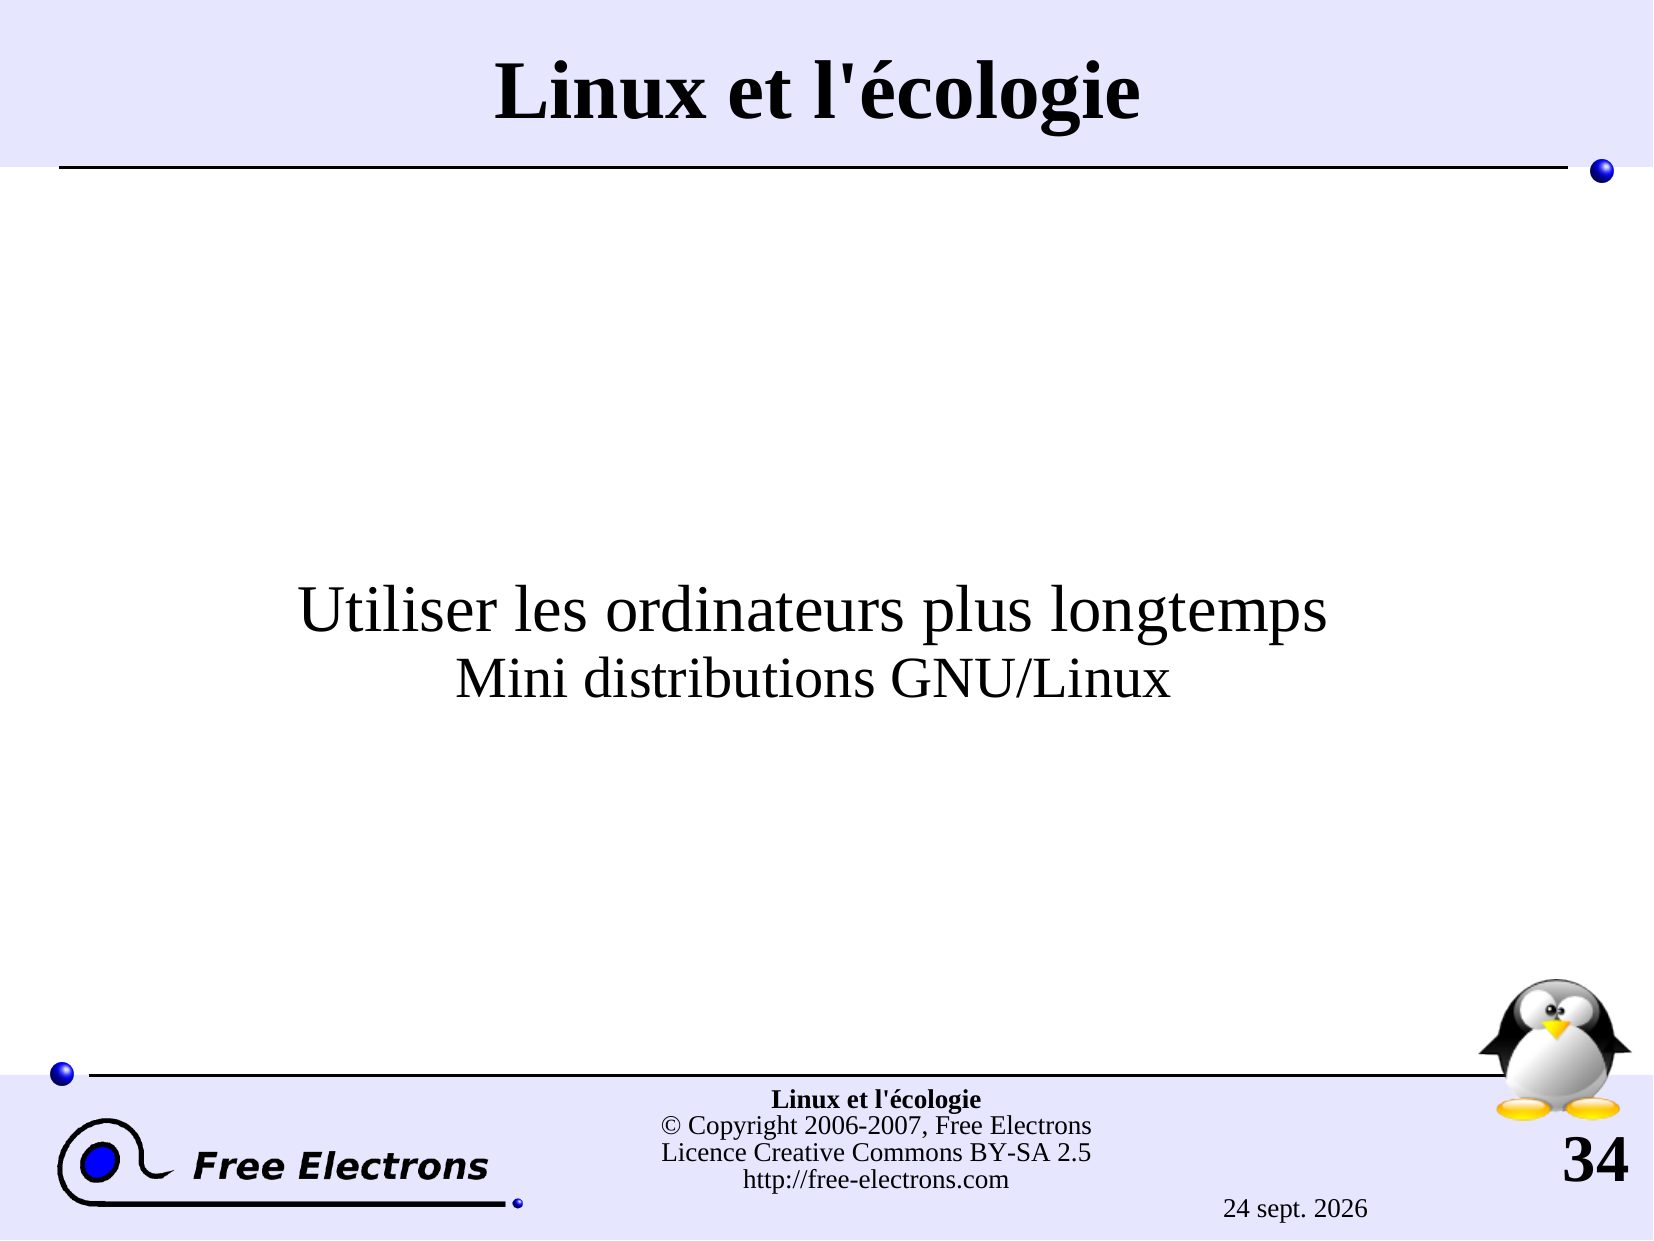

# Linux et l'écologie
Utiliser les ordinateurs plus longtemps
Mini distributions GNU/Linux